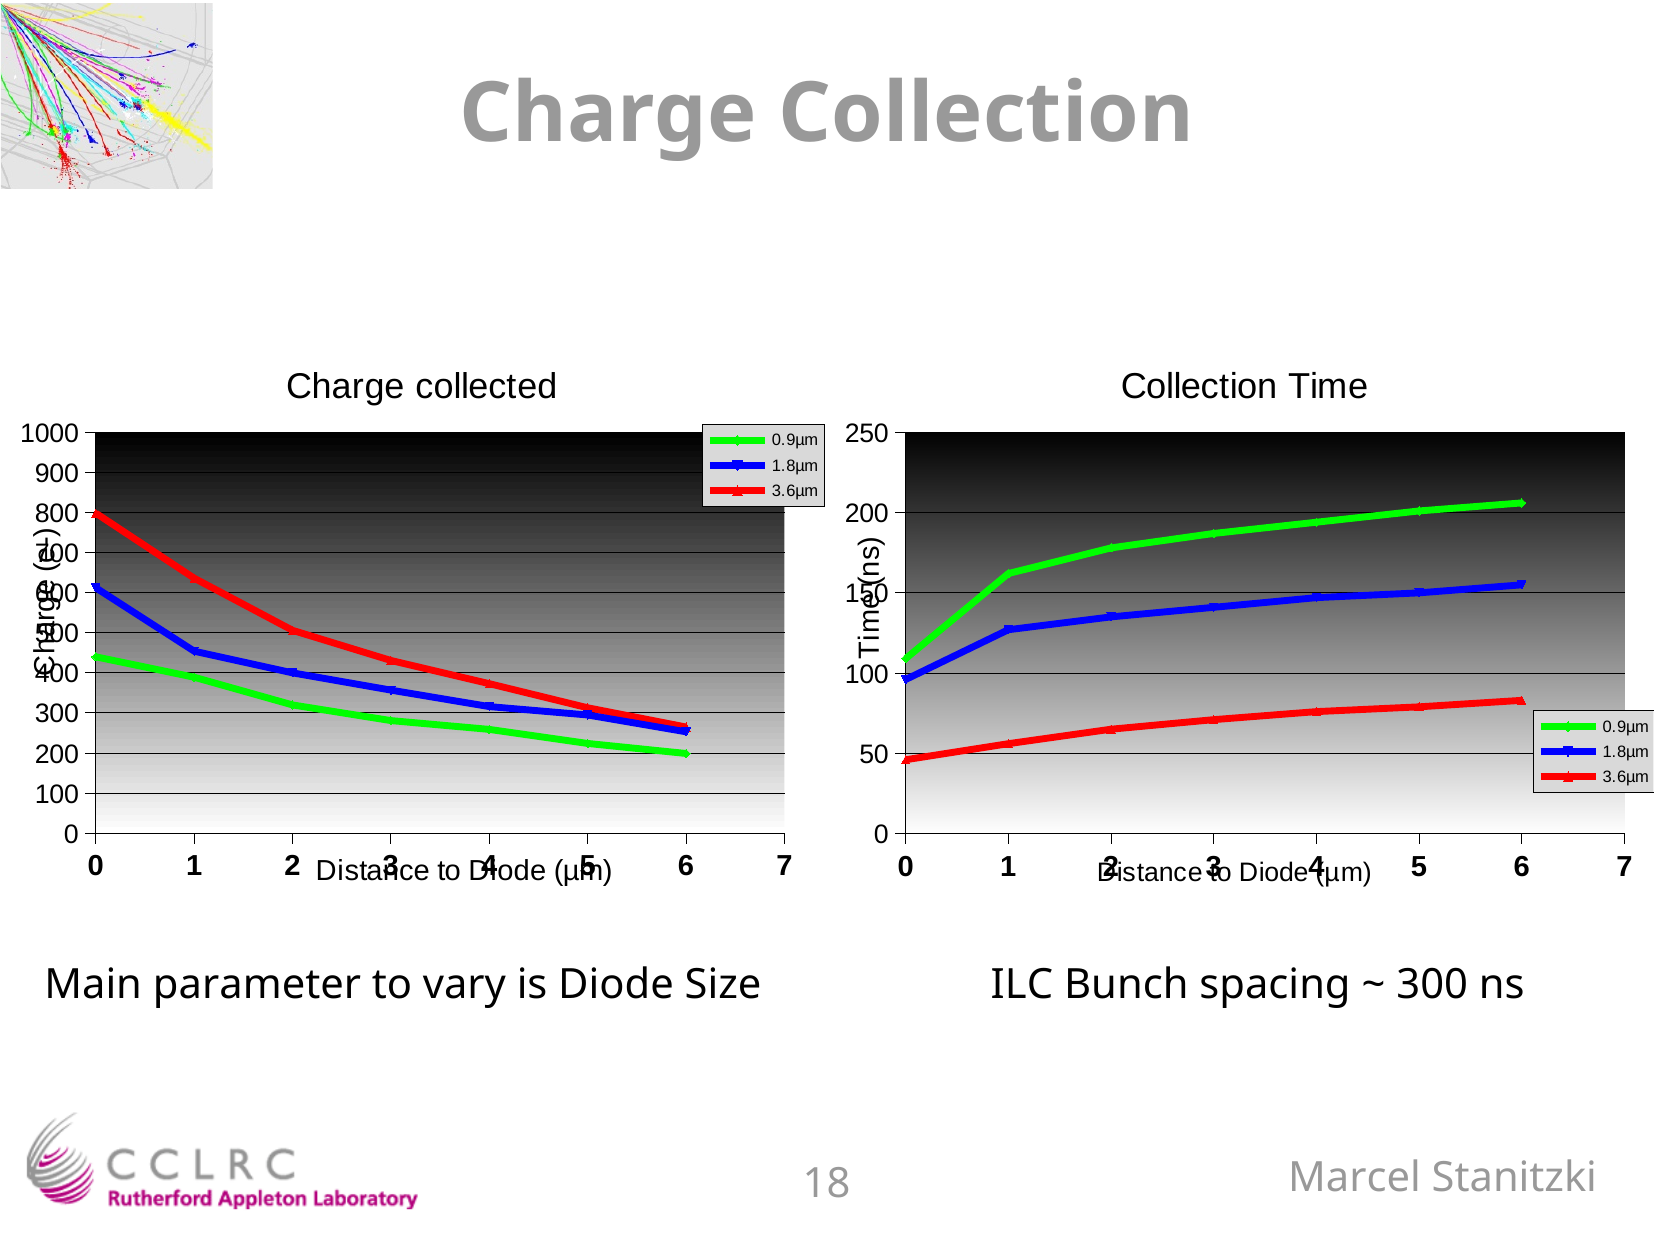

# Charge Collection
### Chart: Charge collected
| Category | 0.9µm | 1.8µm | 3.6µm |
|---|---|---|---|
### Chart: Collection Time
| Category | 0.9µm | 1.8µm | 3.6µm |
|---|---|---|---|Main parameter to vary is Diode Size
ILC Bunch spacing ~ 300 ns